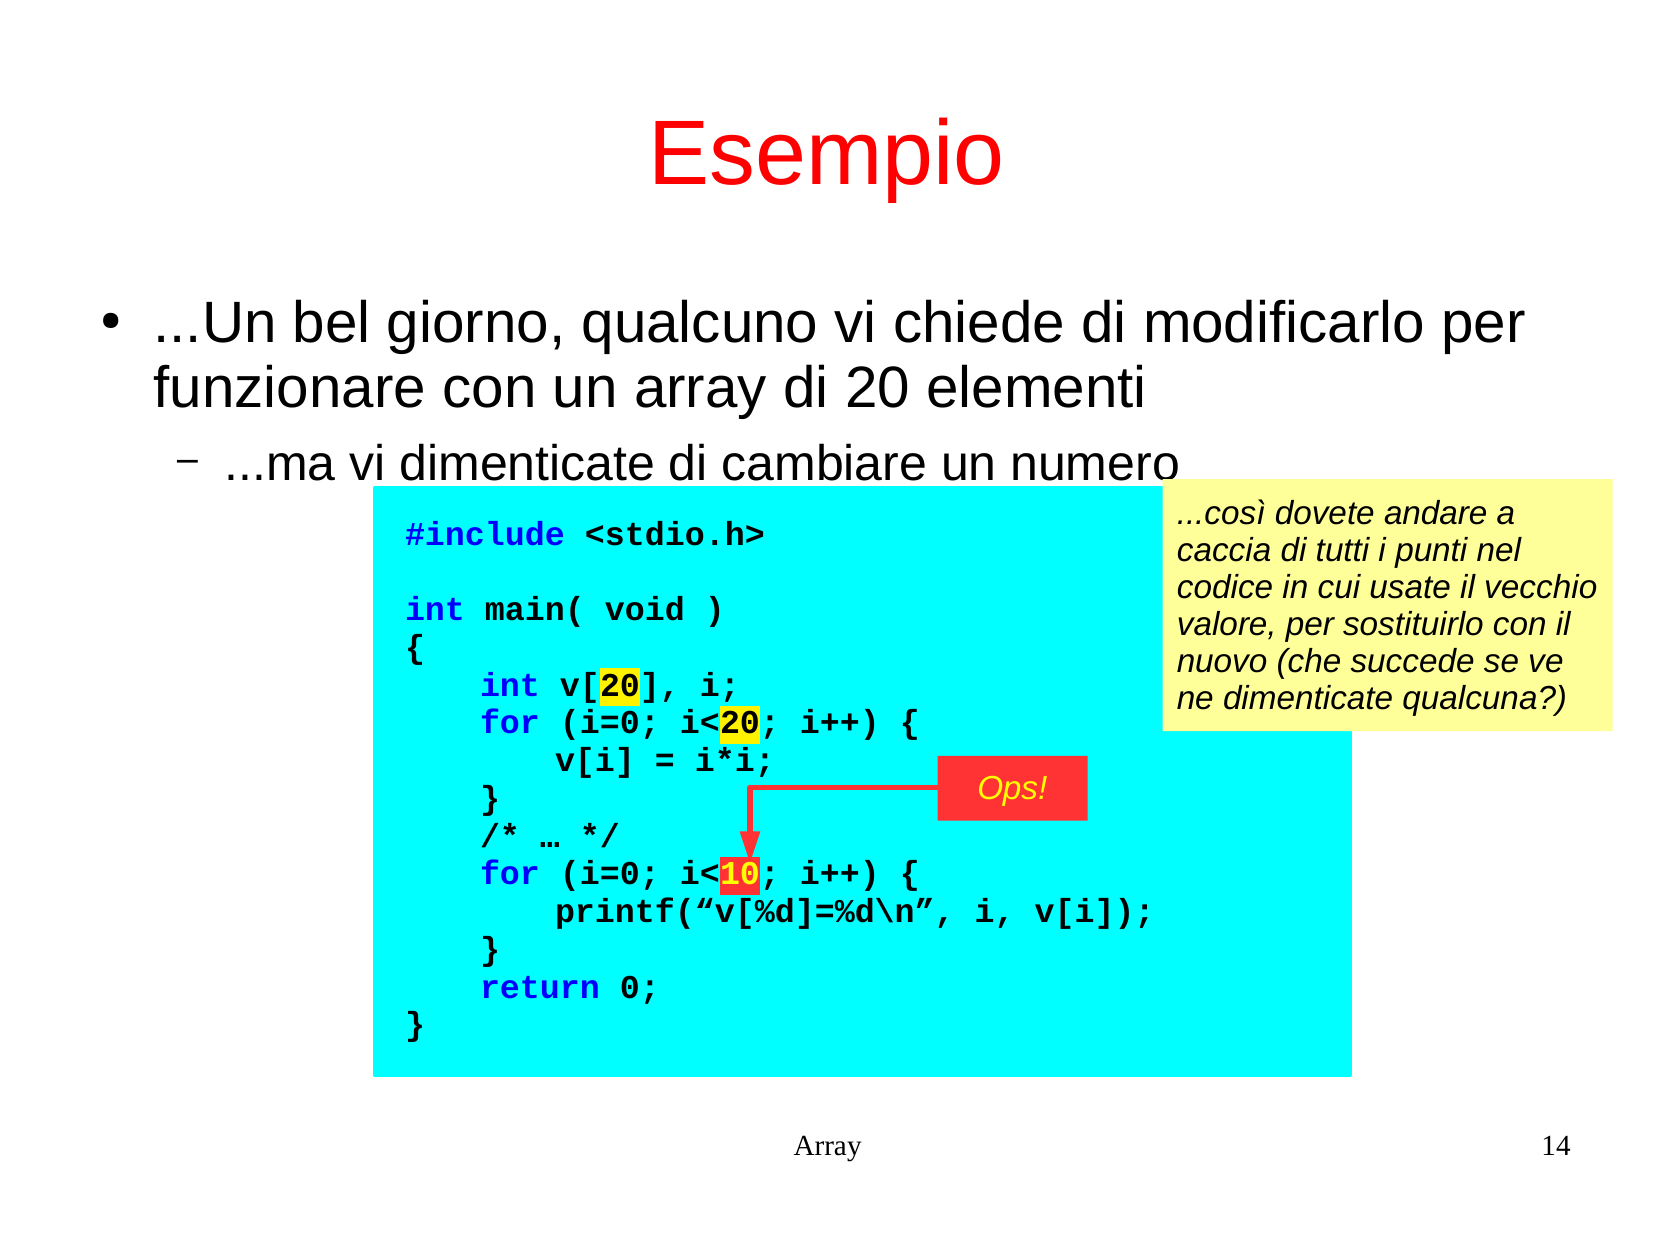

# Esempio
...Un bel giorno, qualcuno vi chiede di modificarlo per funzionare con un array di 20 elementi
...ma vi dimenticate di cambiare un numero
...così dovete andare a caccia di tutti i punti nel codice in cui usate il vecchio valore, per sostituirlo con il nuovo (che succede se ve ne dimenticate qualcuna?)
#include <stdio.h>
int main( void )
{
	int v[20], i;
	for (i=0; i<20; i++) {
		v[i] = i*i;
	}
	/* … */
	for (i=0; i<10; i++) {
		printf(“v[%d]=%d\n”, i, v[i]);
	}
	return 0;
}
Ops!
Array
14